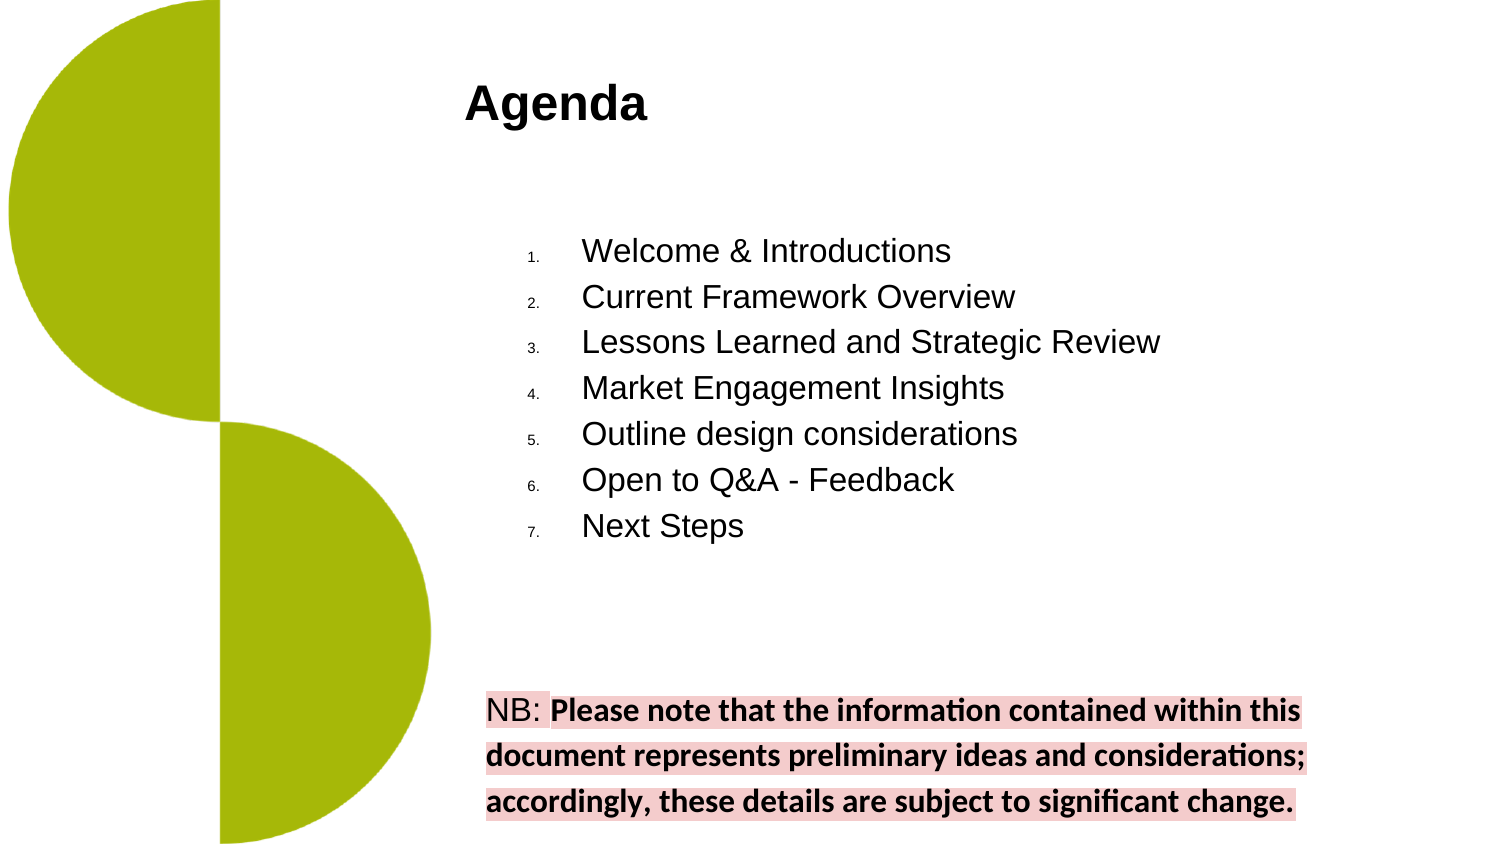

# Agenda
Welcome & Introductions
Current Framework Overview
Lessons Learned and Strategic Review
Market Engagement Insights
Outline design considerations
Open to Q&A - Feedback
Next Steps
NB: Please note that the information contained within this document represents preliminary ideas and considerations; accordingly, these details are subject to significant change.